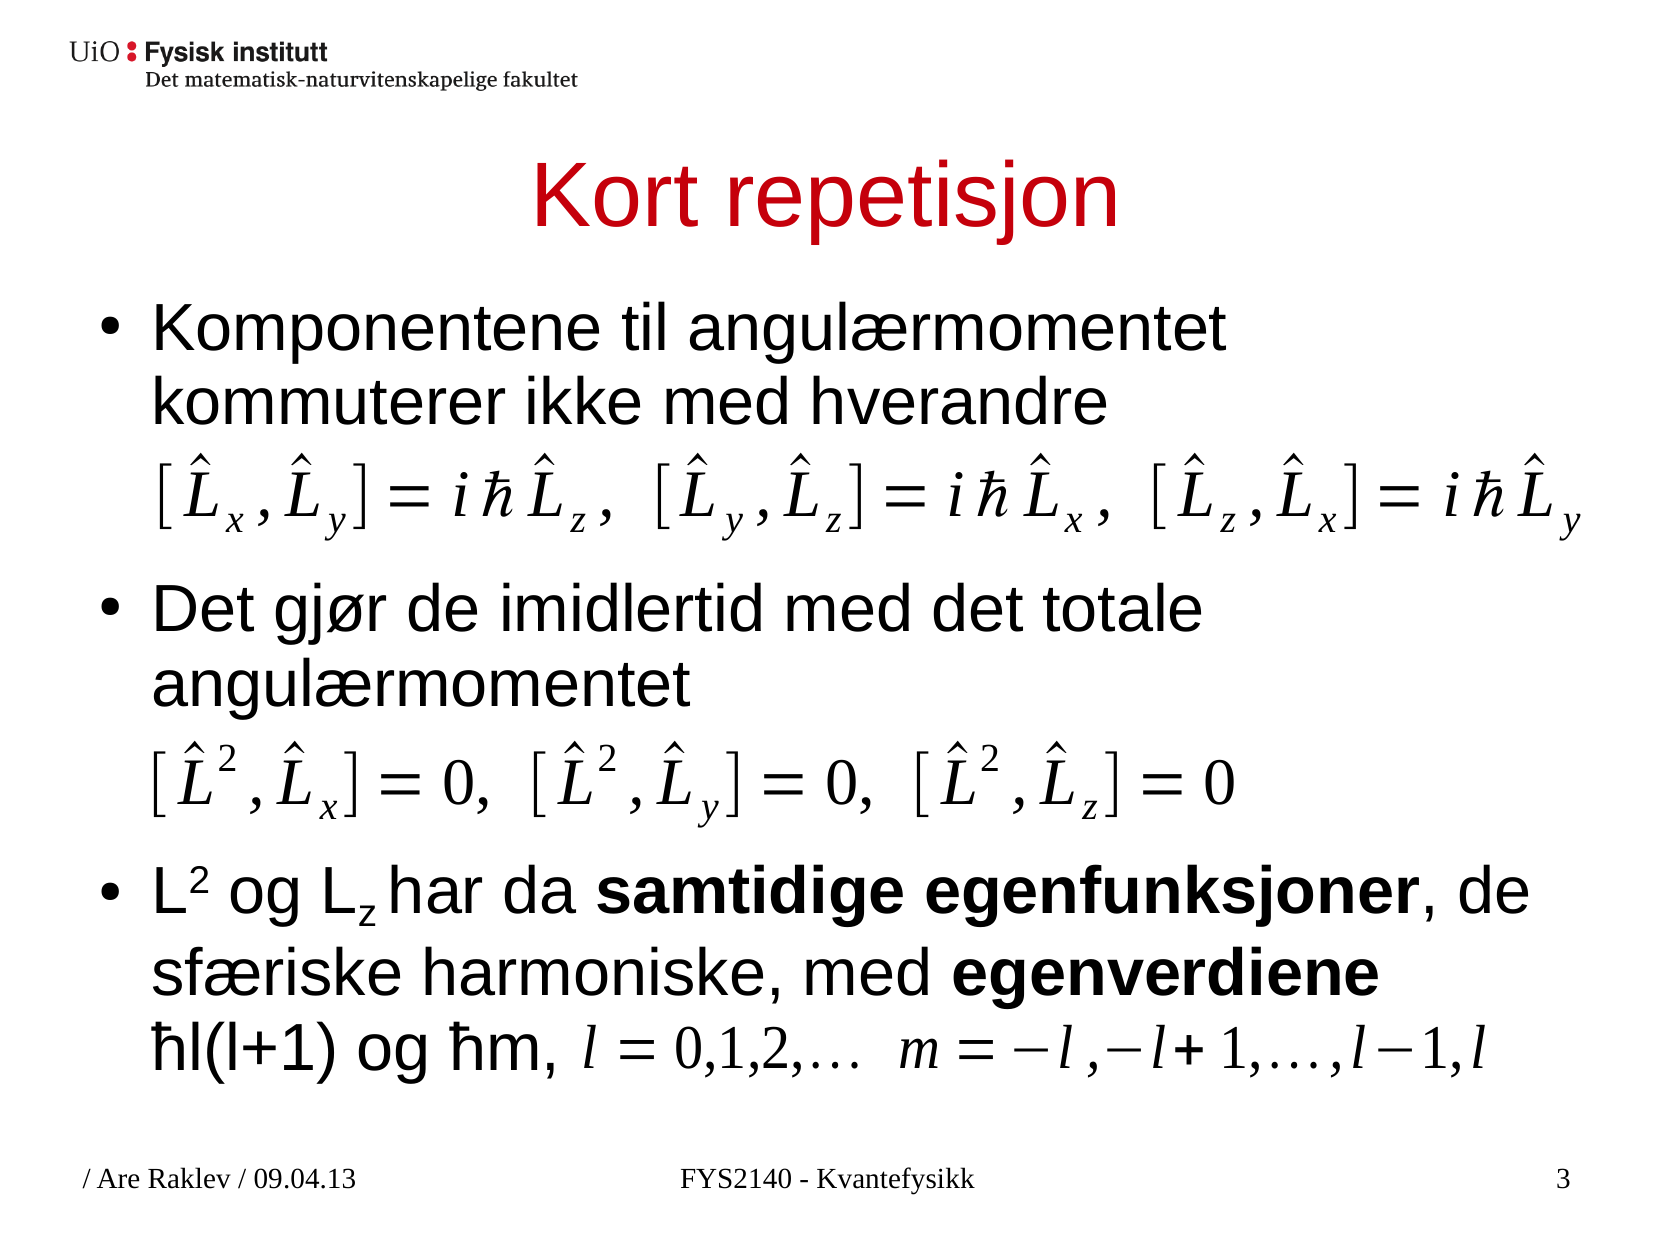

# Kort repetisjon
Komponentene til angulærmomentet kommuterer ikke med hverandre
Det gjør de imidlertid med det totale angulærmomentet
L2 og Lz har da samtidige egenfunksjoner, de sfæriske harmoniske, med egenverdiene ħl(l+1) og ħm,
/ Are Raklev / 09.04.13
FYS2140 - Kvantefysikk
3